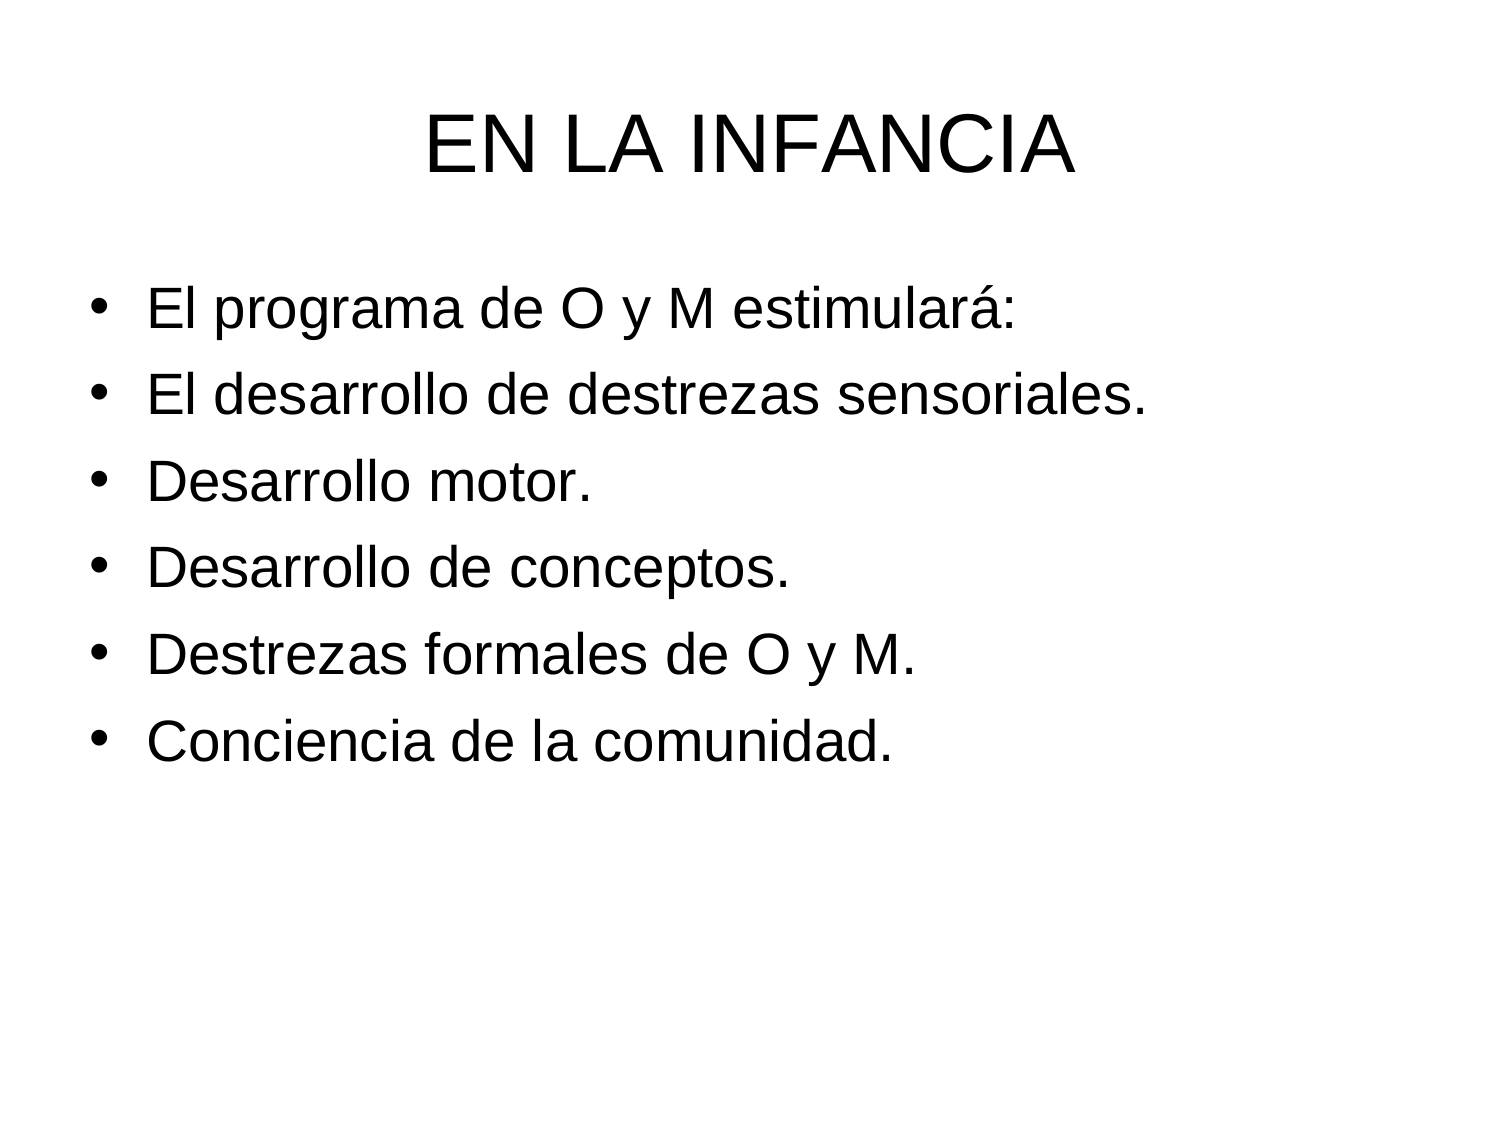

# EN LA INFANCIA
El programa de O y M estimulará:
El desarrollo de destrezas sensoriales.
Desarrollo motor.
Desarrollo de conceptos.
Destrezas formales de O y M.
Conciencia de la comunidad.